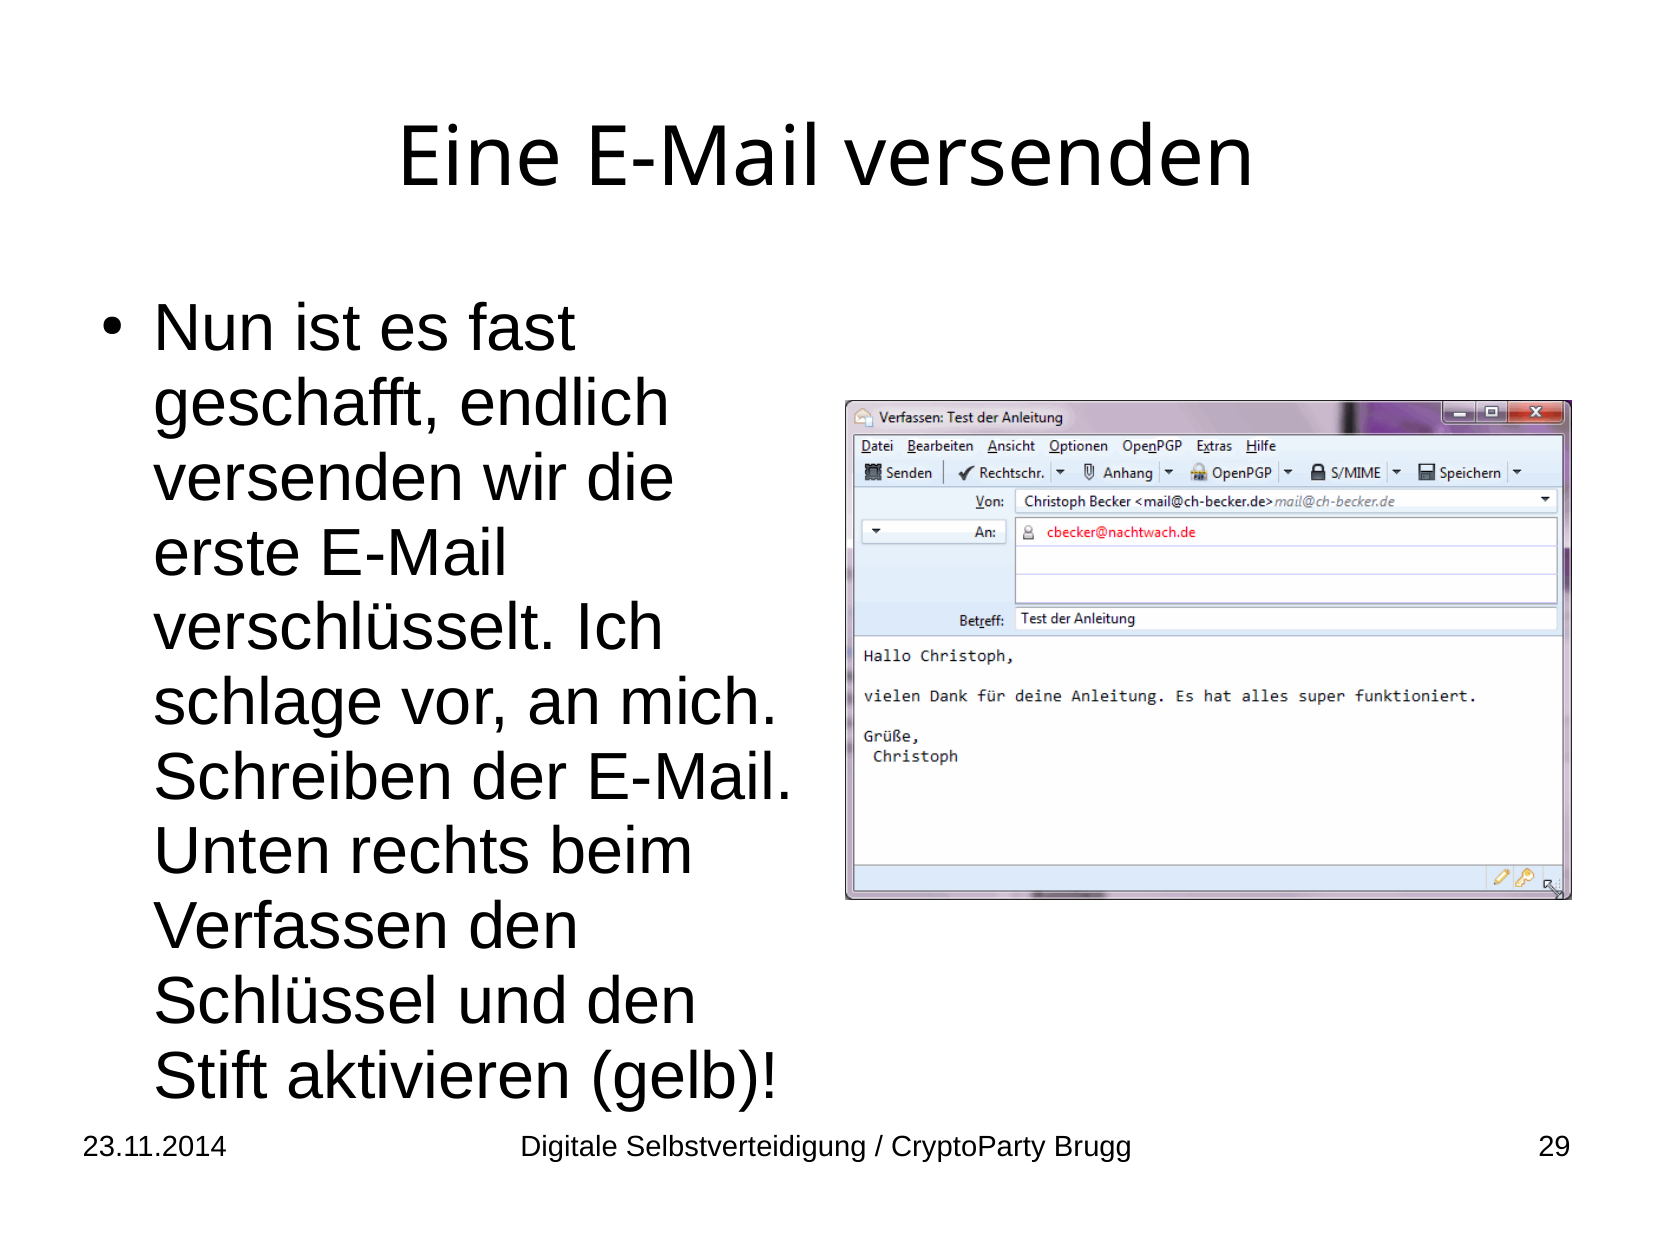

# Eine E-Mail versenden
Nun ist es fast geschafft, endlich versenden wir die erste E-Mail verschlüsselt. Ich schlage vor, an mich. Schreiben der E-Mail. Unten rechts beim Verfassen den Schlüssel und den Stift aktivieren (gelb)!
23.11.2014
Digitale Selbstverteidigung / CryptoParty Brugg
29